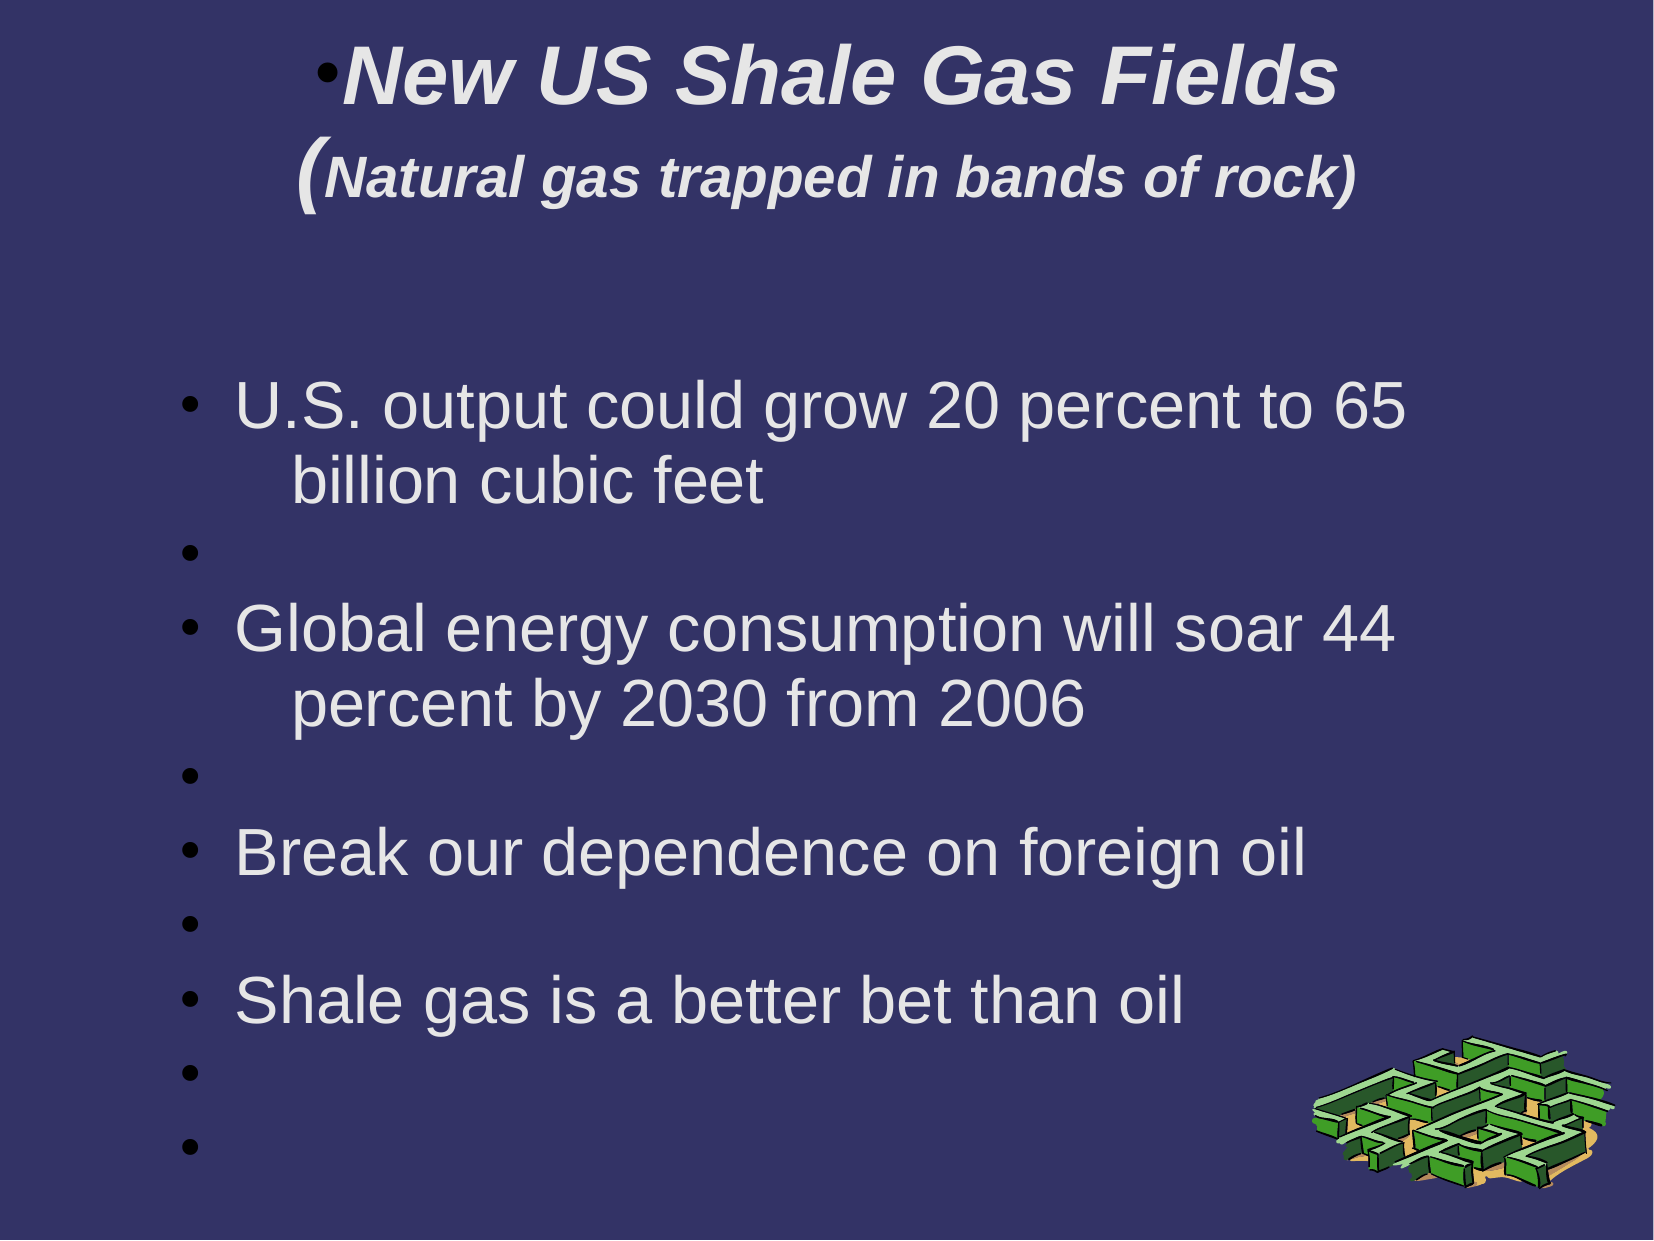

# New US Shale Gas Fields (Natural gas trapped in bands of rock)
U.S. output could grow 20 percent to 65 billion cubic feet
Global energy consumption will soar 44 percent by 2030 from 2006
Break our dependence on foreign oil
Shale gas is a better bet than oil